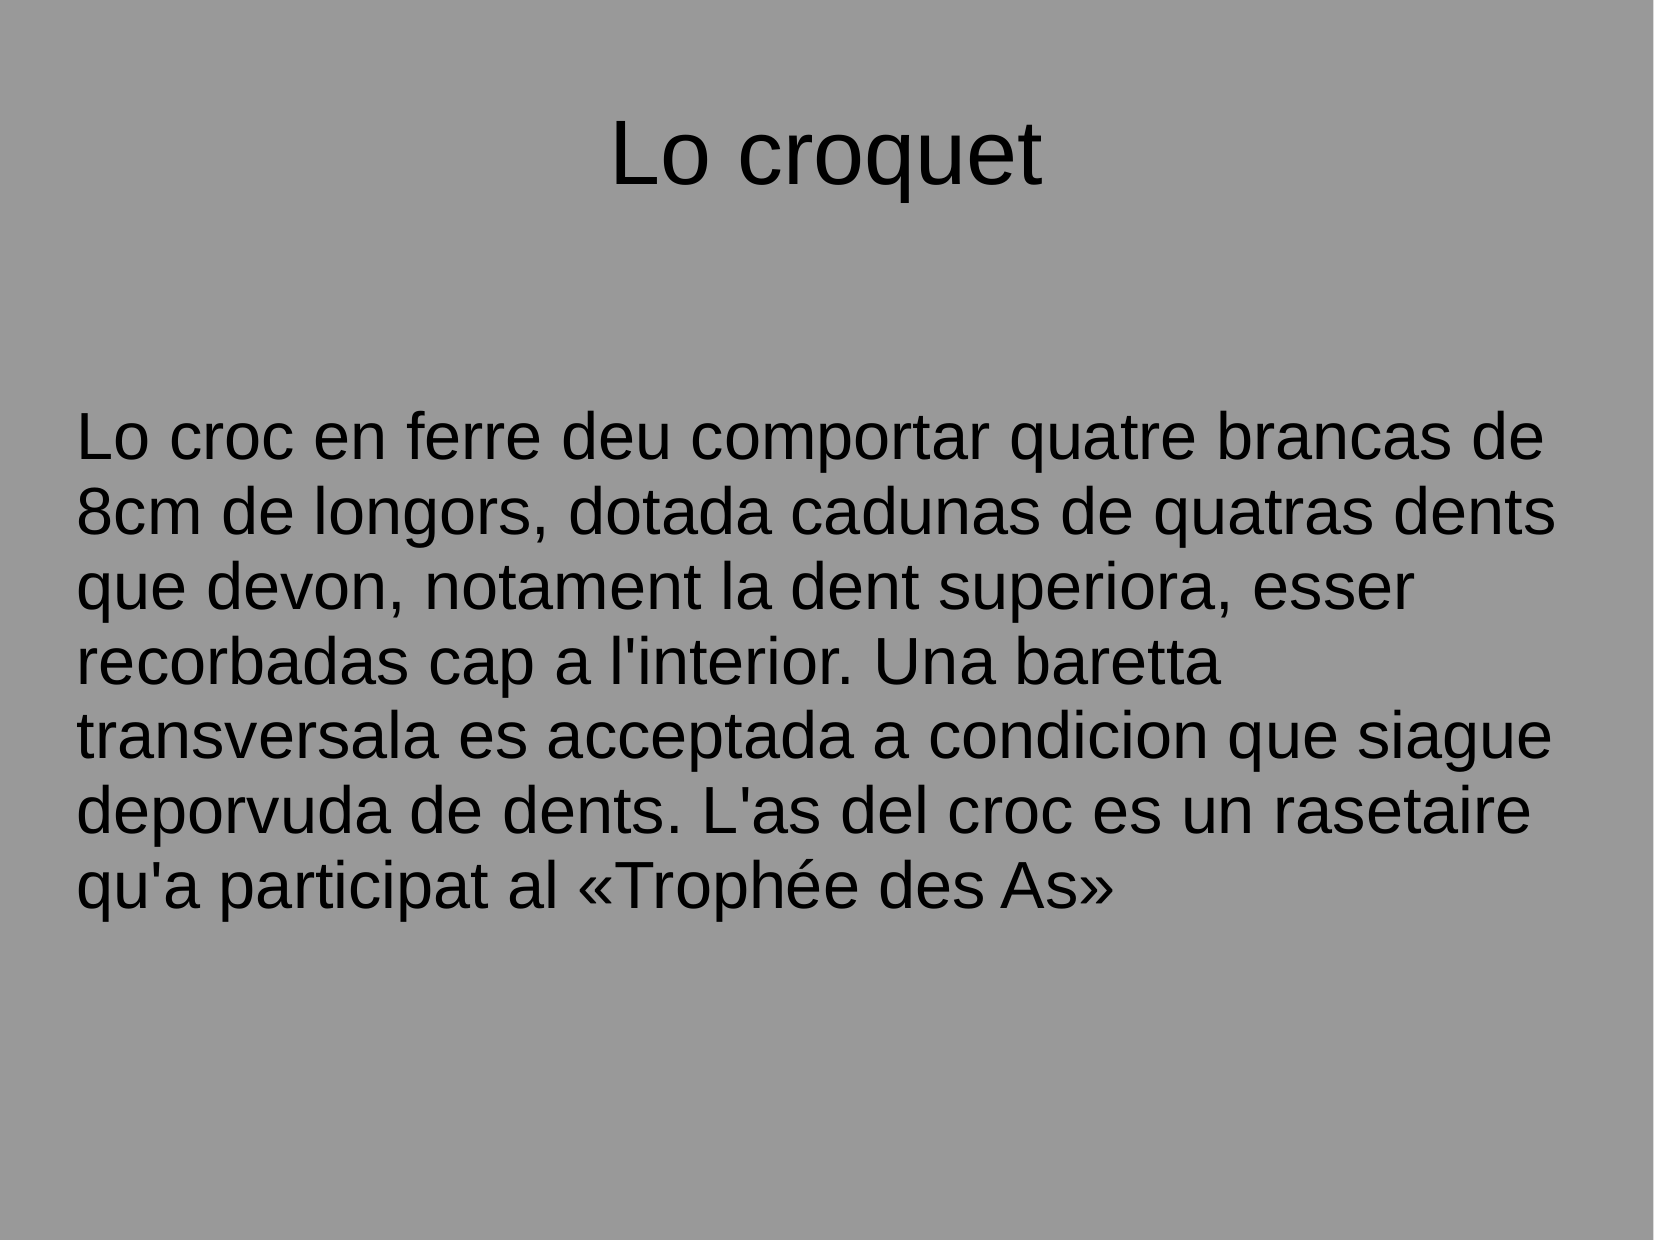

# Lo croquet
Lo croc en ferre deu comportar quatre brancas de 8cm de longors, dotada cadunas de quatras dents que devon, notament la dent superiora, esser recorbadas cap a l'interior. Una baretta transversala es acceptada a condicion que siague deporvuda de dents. L'as del croc es un rasetaire qu'a participat al «Trophée des As»